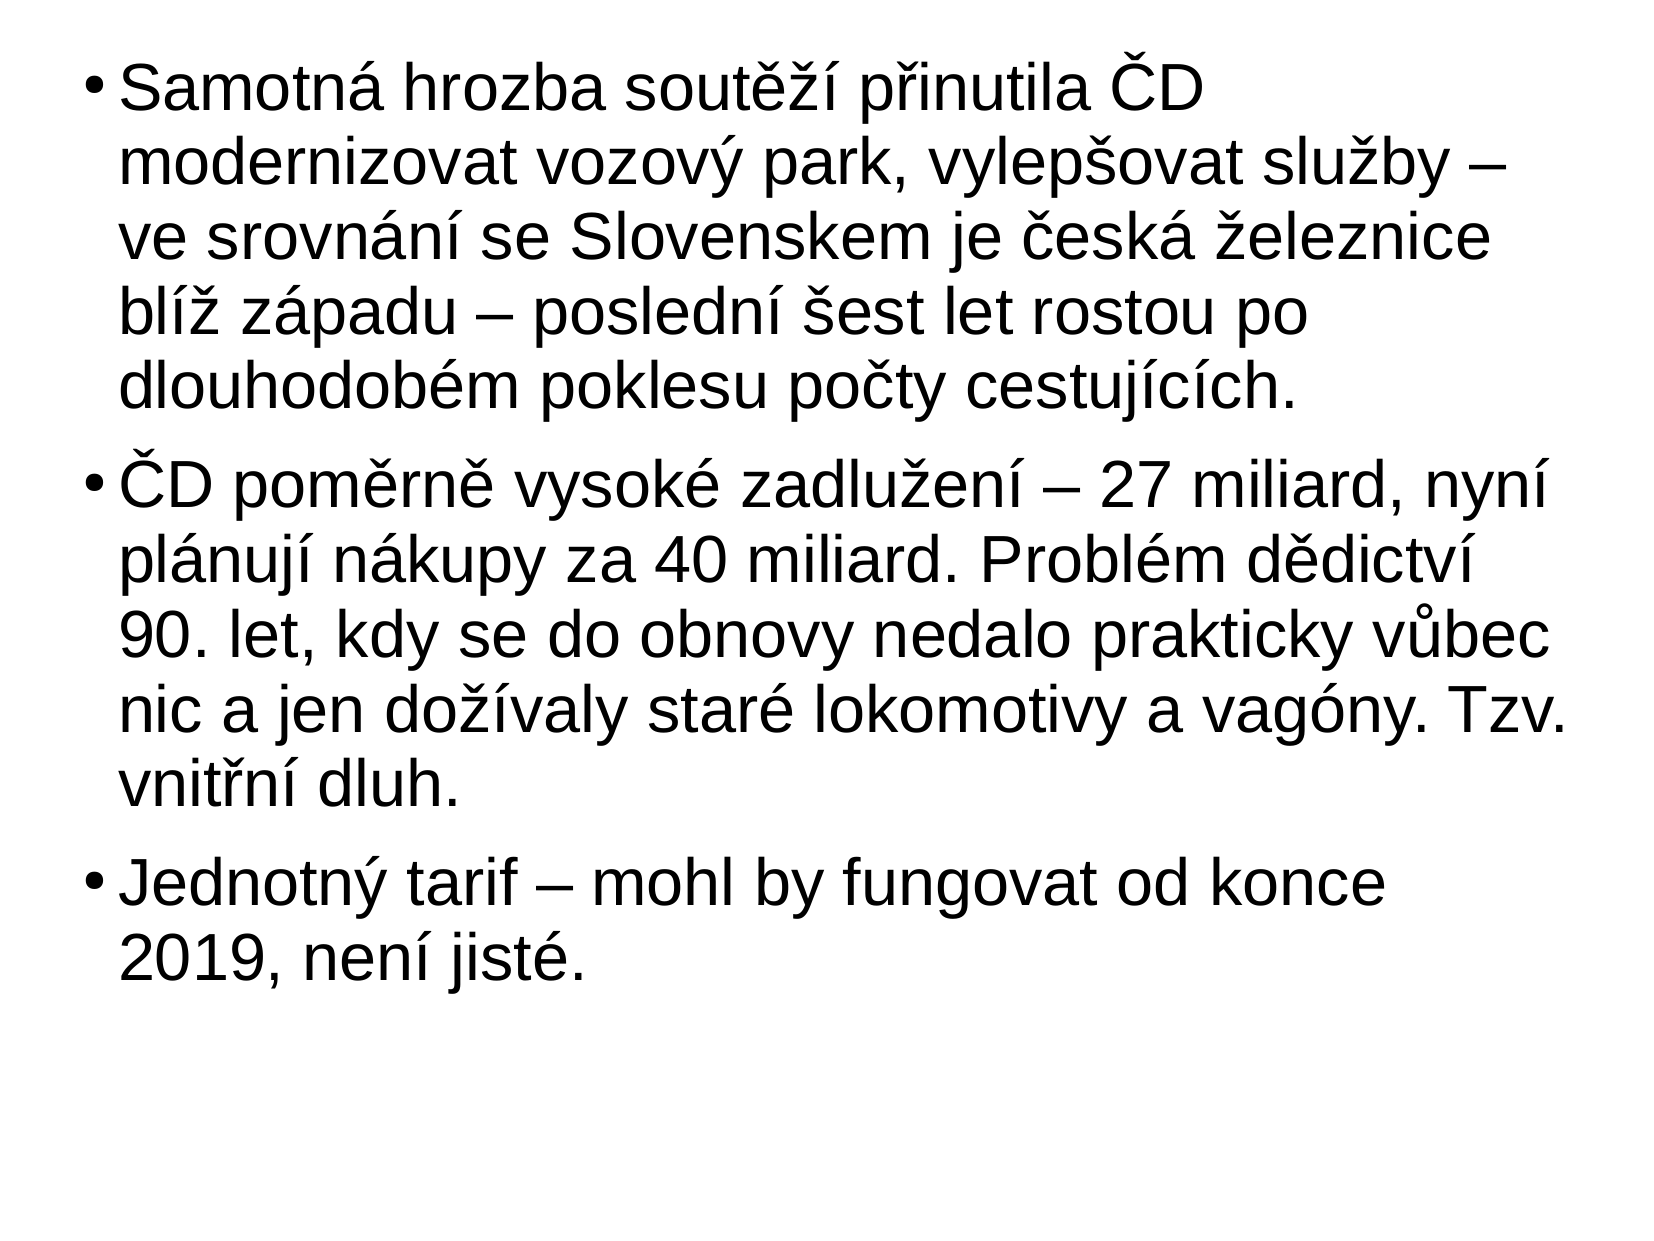

# Samotná hrozba soutěží přinutila ČD modernizovat vozový park, vylepšovat služby – ve srovnání se Slovenskem je česká železnice blíž západu – poslední šest let rostou po dlouhodobém poklesu počty cestujících.
ČD poměrně vysoké zadlužení – 27 miliard, nyní plánují nákupy za 40 miliard. Problém dědictví 90. let, kdy se do obnovy nedalo prakticky vůbec nic a jen dožívaly staré lokomotivy a vagóny. Tzv. vnitřní dluh.
Jednotný tarif – mohl by fungovat od konce 2019, není jisté.